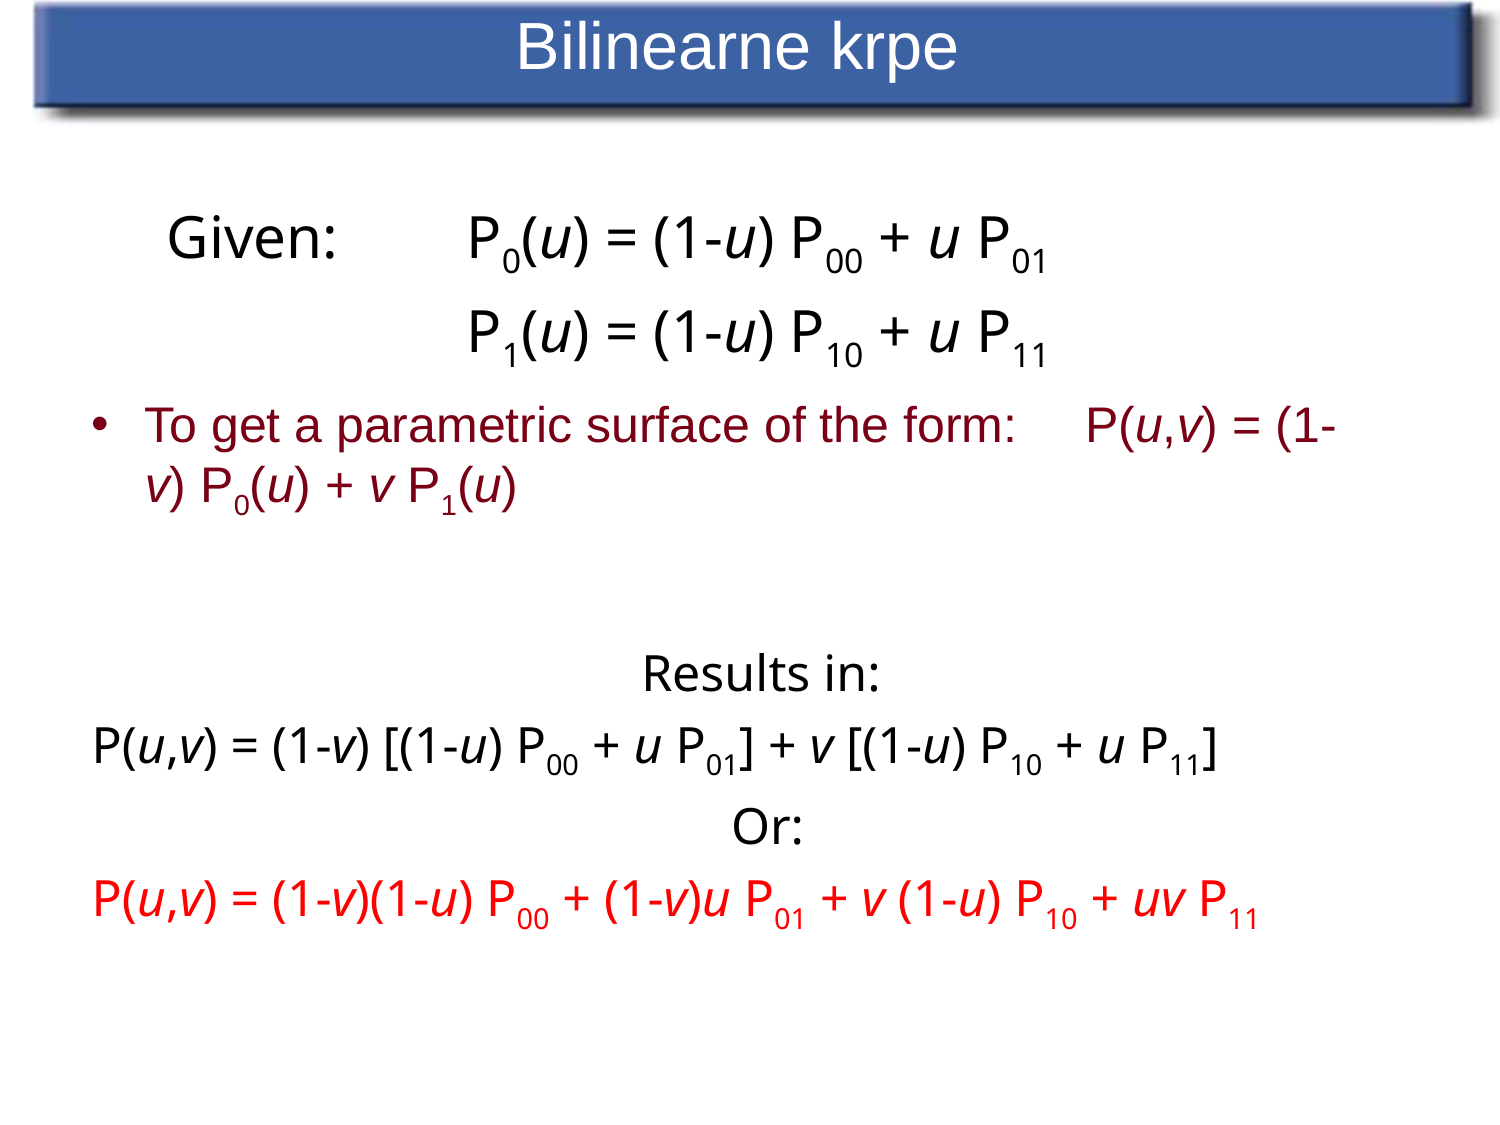

# Bilinearne krpe
Given: 	P0(u) = (1-u) P00 + u P01
			P1(u) = (1-u) P10 + u P11
To get a parametric surface of the form: 	P(u,v) = (1-v) P0(u) + v P1(u)
Results in:
P(u,v) = (1-v) [(1-u) P00 + u P01] + v [(1-u) P10 + u P11]
Or:
P(u,v) = (1-v)(1-u) P00 + (1-v)u P01 + v (1-u) P10 + uv P11